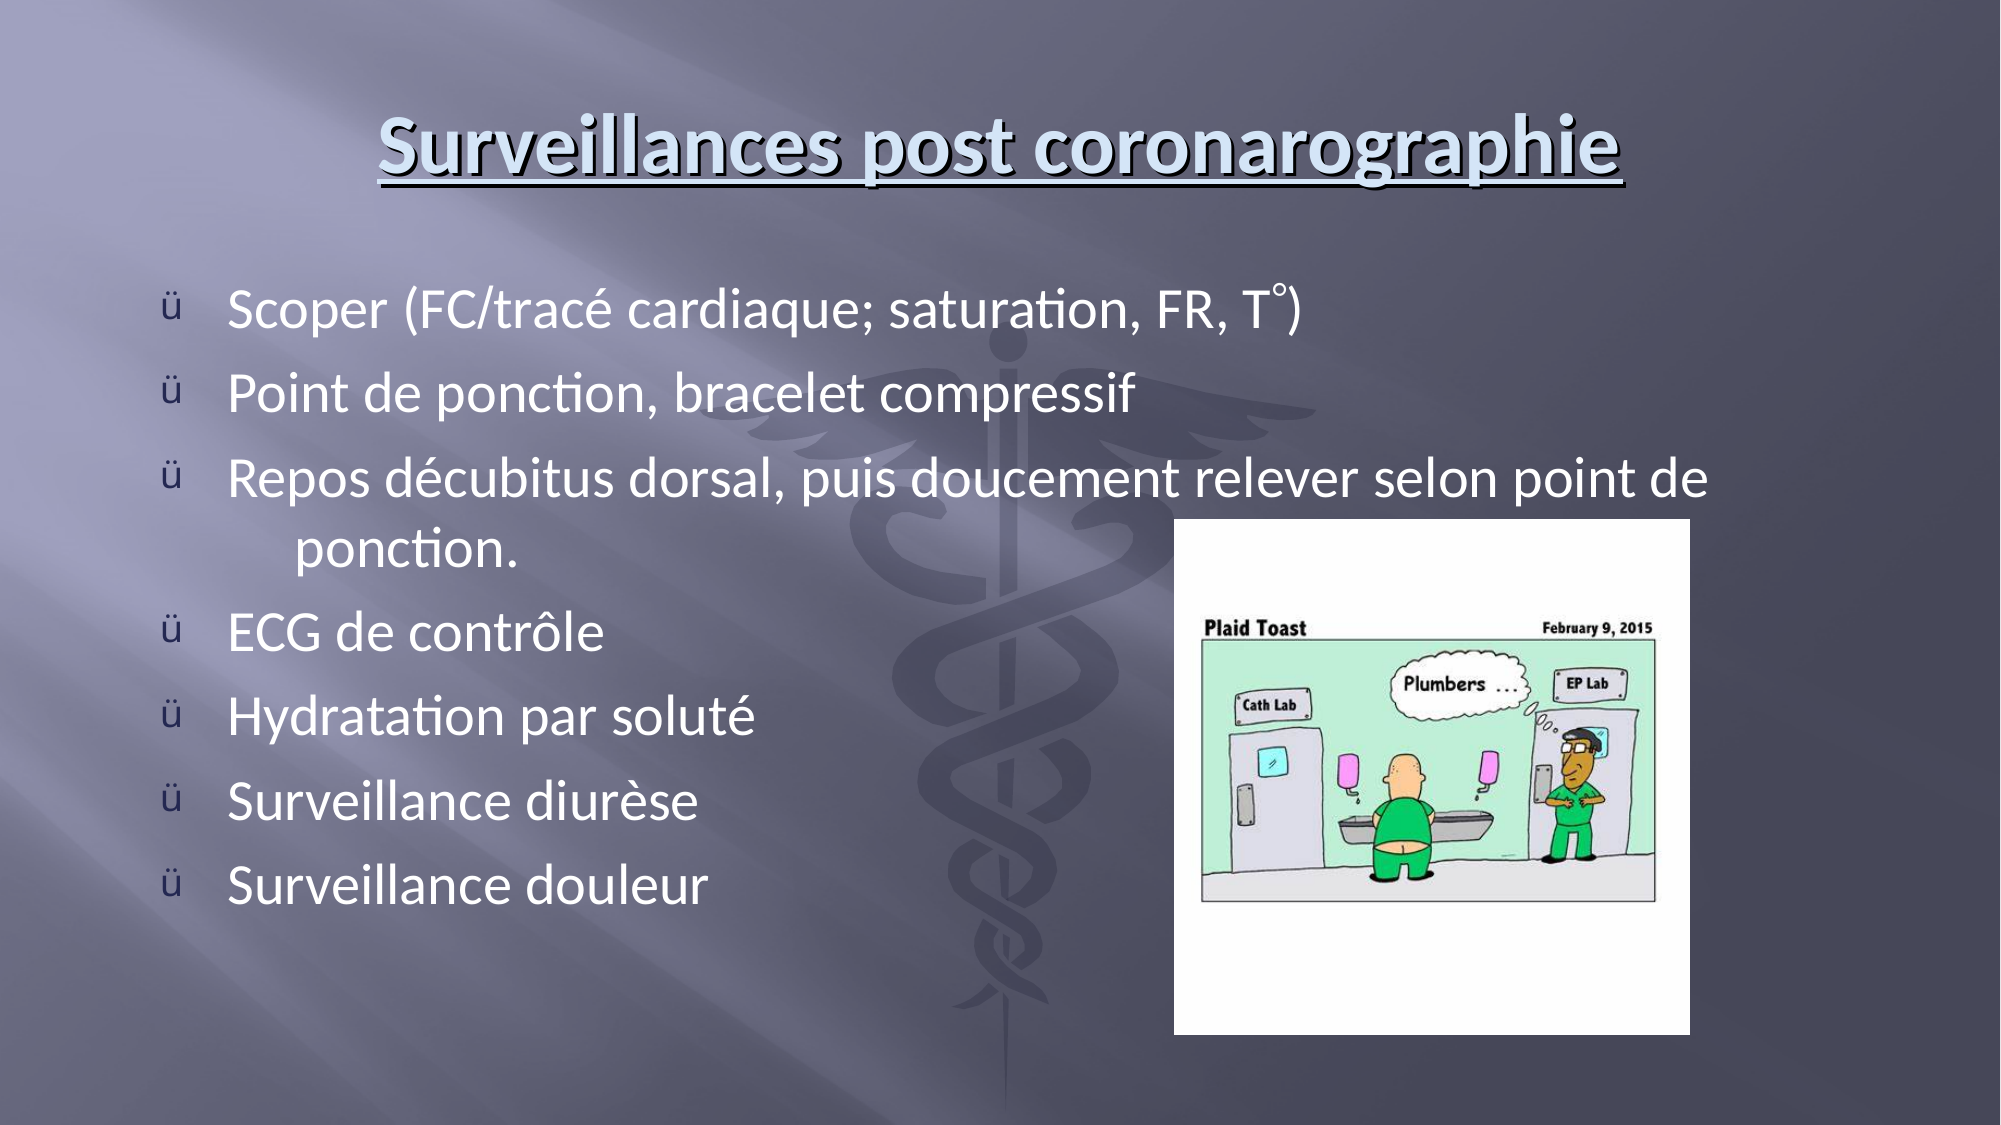

Surveillances post coronarographie
# Scoper (FCtracé cardiaque; saturation, FR, T)
Point de ponction, bracelet compressif
Repos décubitus dorsal, puis doucement relever selon point de ponction.
ECG de contrôle
Hydratation par soluté
Surveillance diurèse
Surveillance douleur